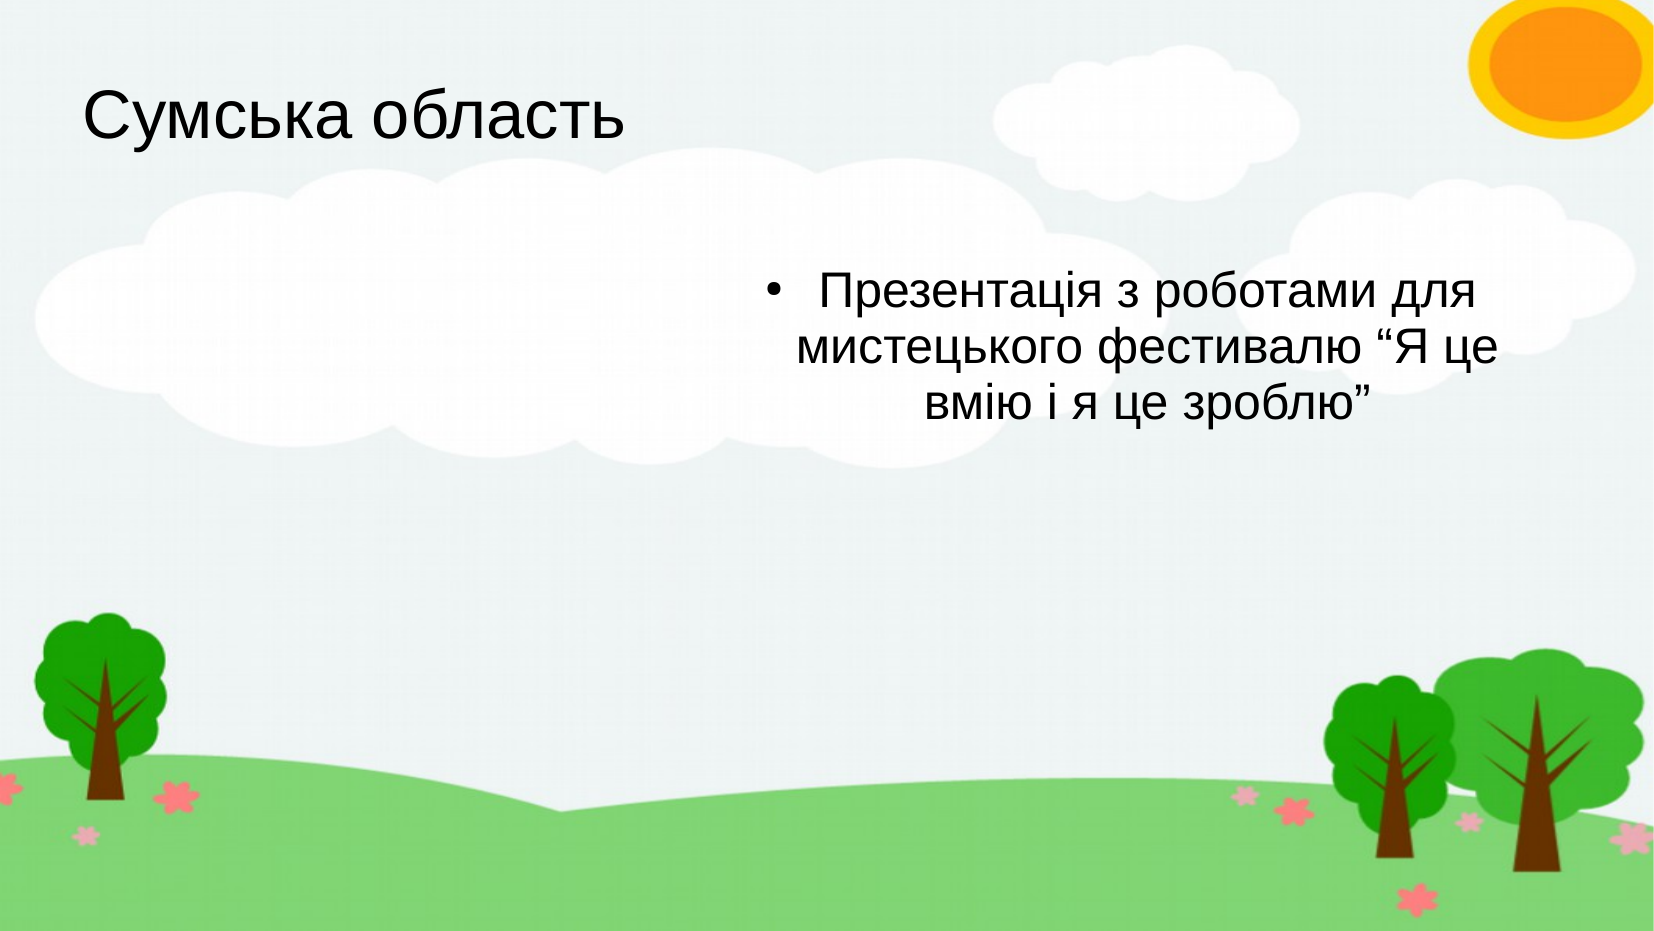

# Сумська область
Презентація з роботами для мистецького фестивалю “Я це вмію і я це зроблю”